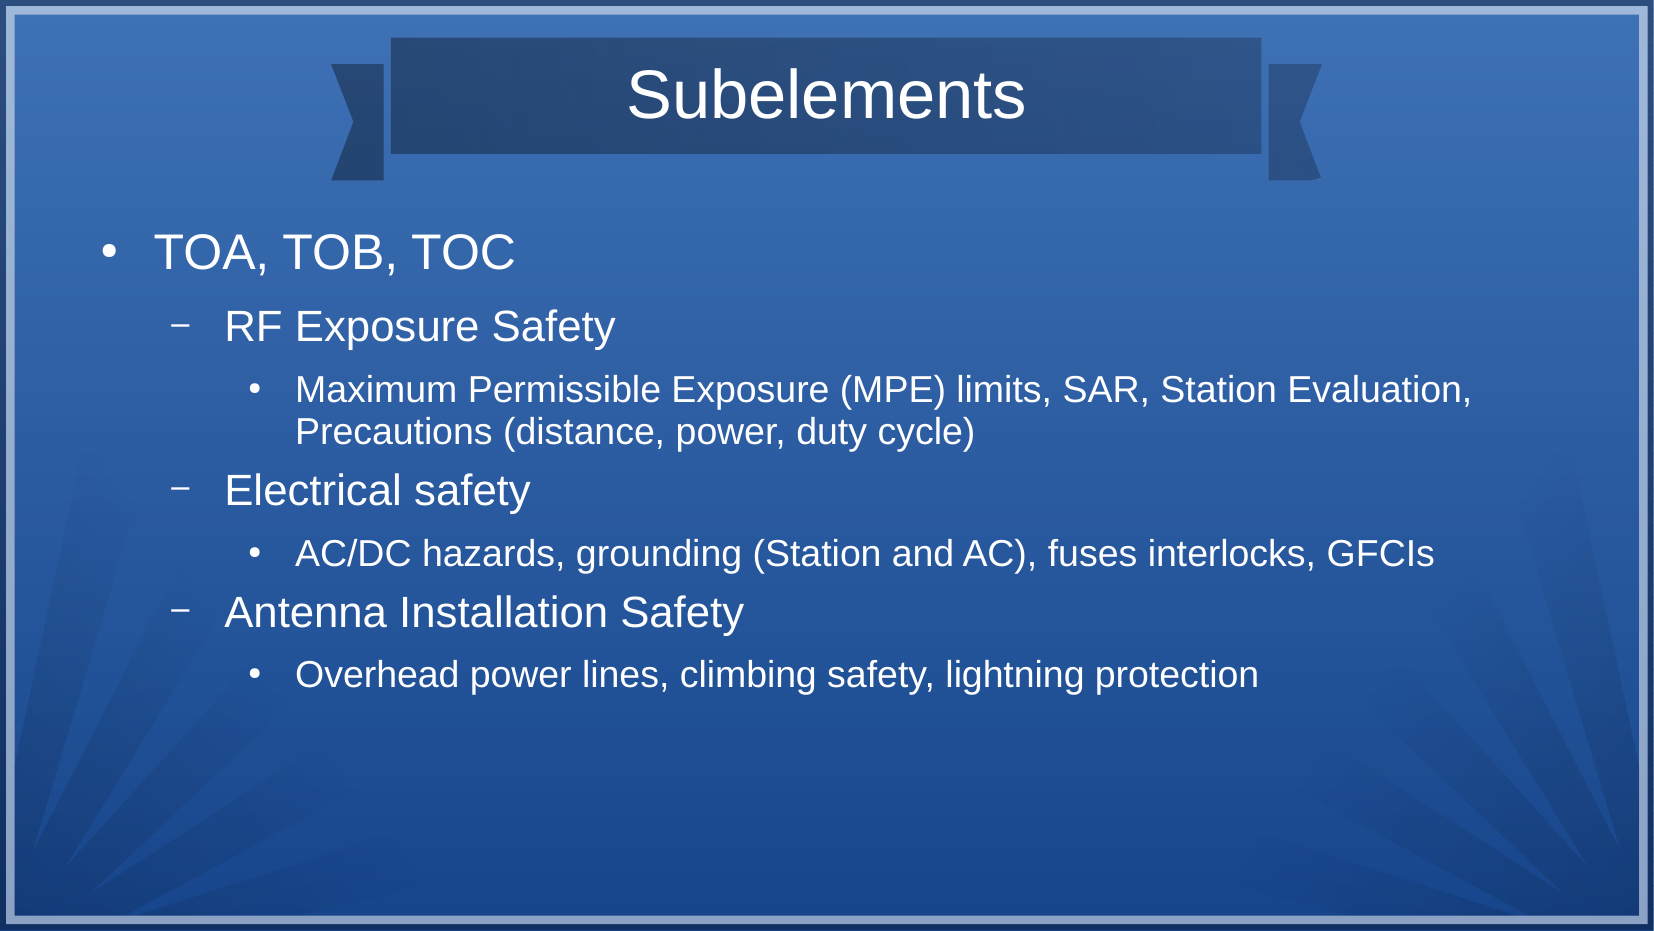

# Subelements
TOA, TOB, TOC
RF Exposure Safety
Maximum Permissible Exposure (MPE) limits, SAR, Station Evaluation, Precautions (distance, power, duty cycle)
Electrical safety
AC/DC hazards, grounding (Station and AC), fuses interlocks, GFCIs
Antenna Installation Safety
Overhead power lines, climbing safety, lightning protection